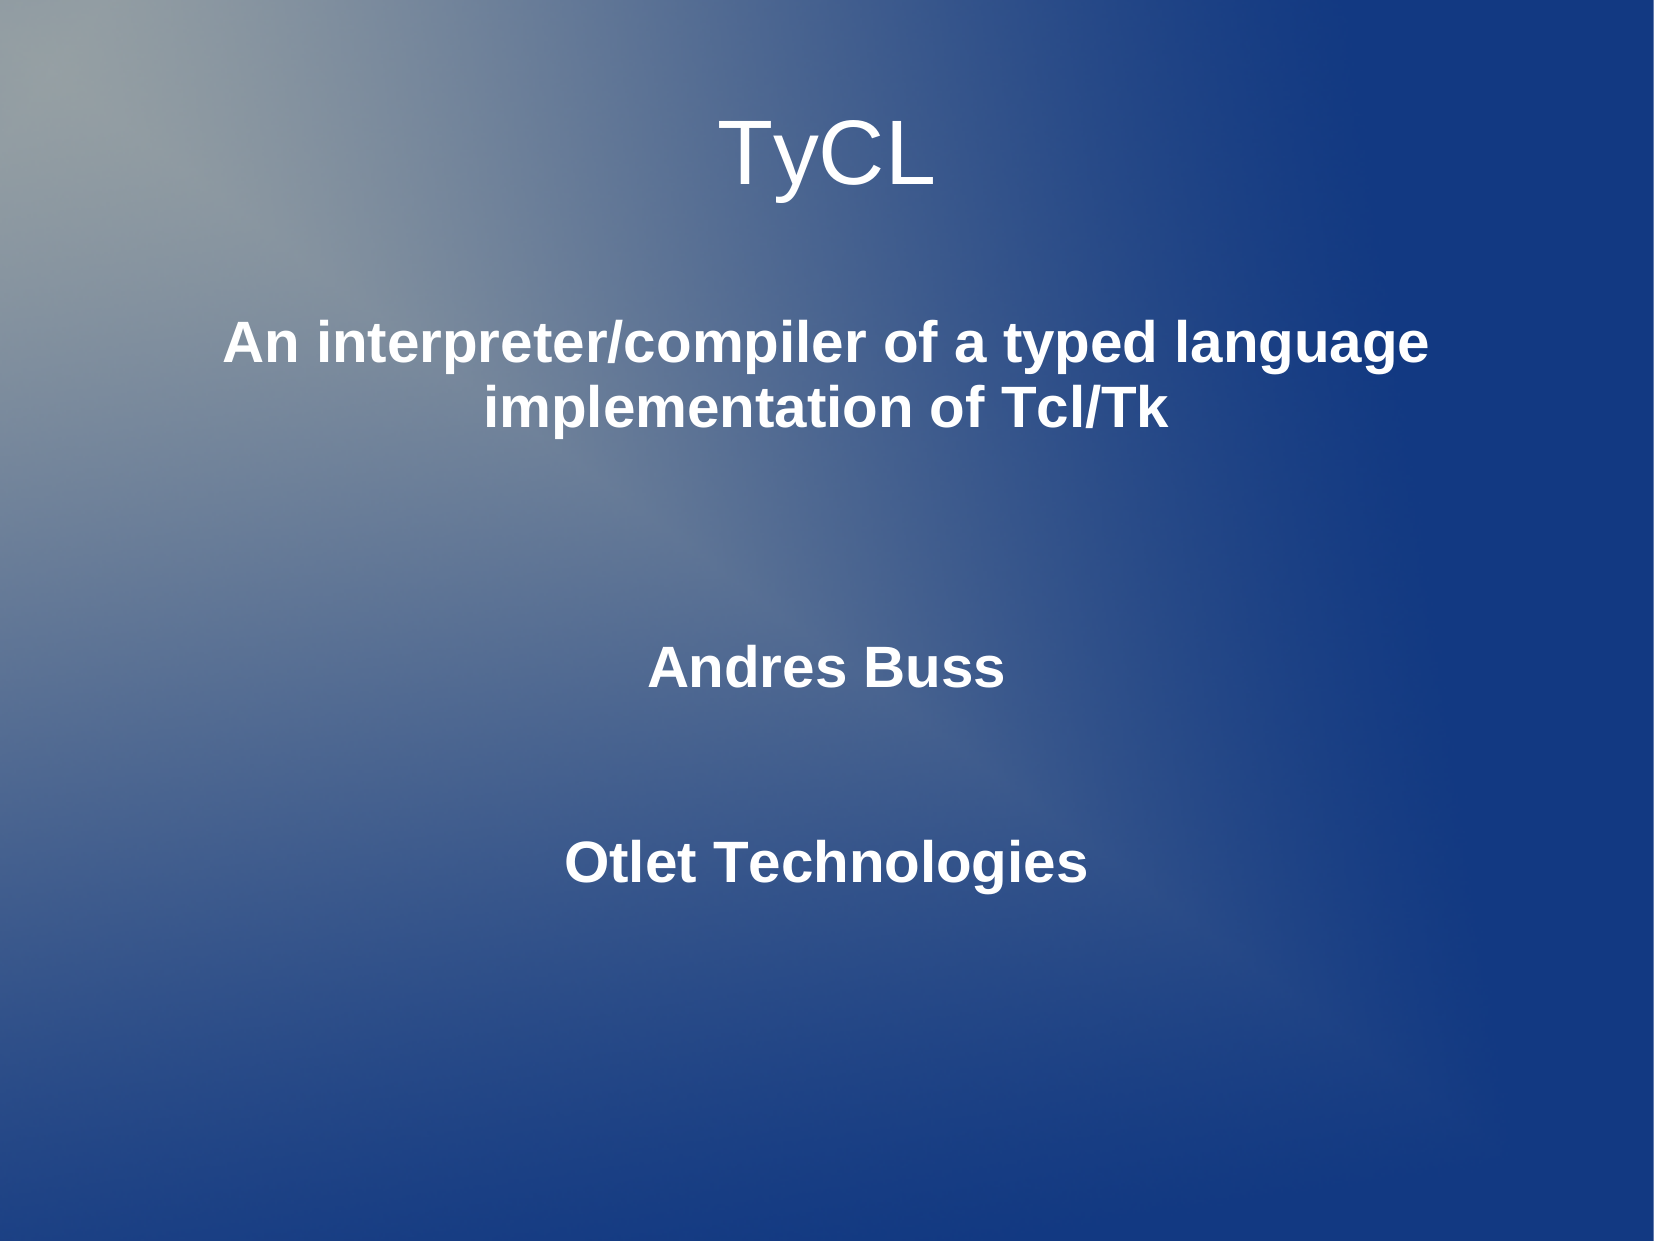

# TyCL
An interpreter/compiler of a typed language implementation of Tcl/Tk
Andres Buss
Otlet Technologies